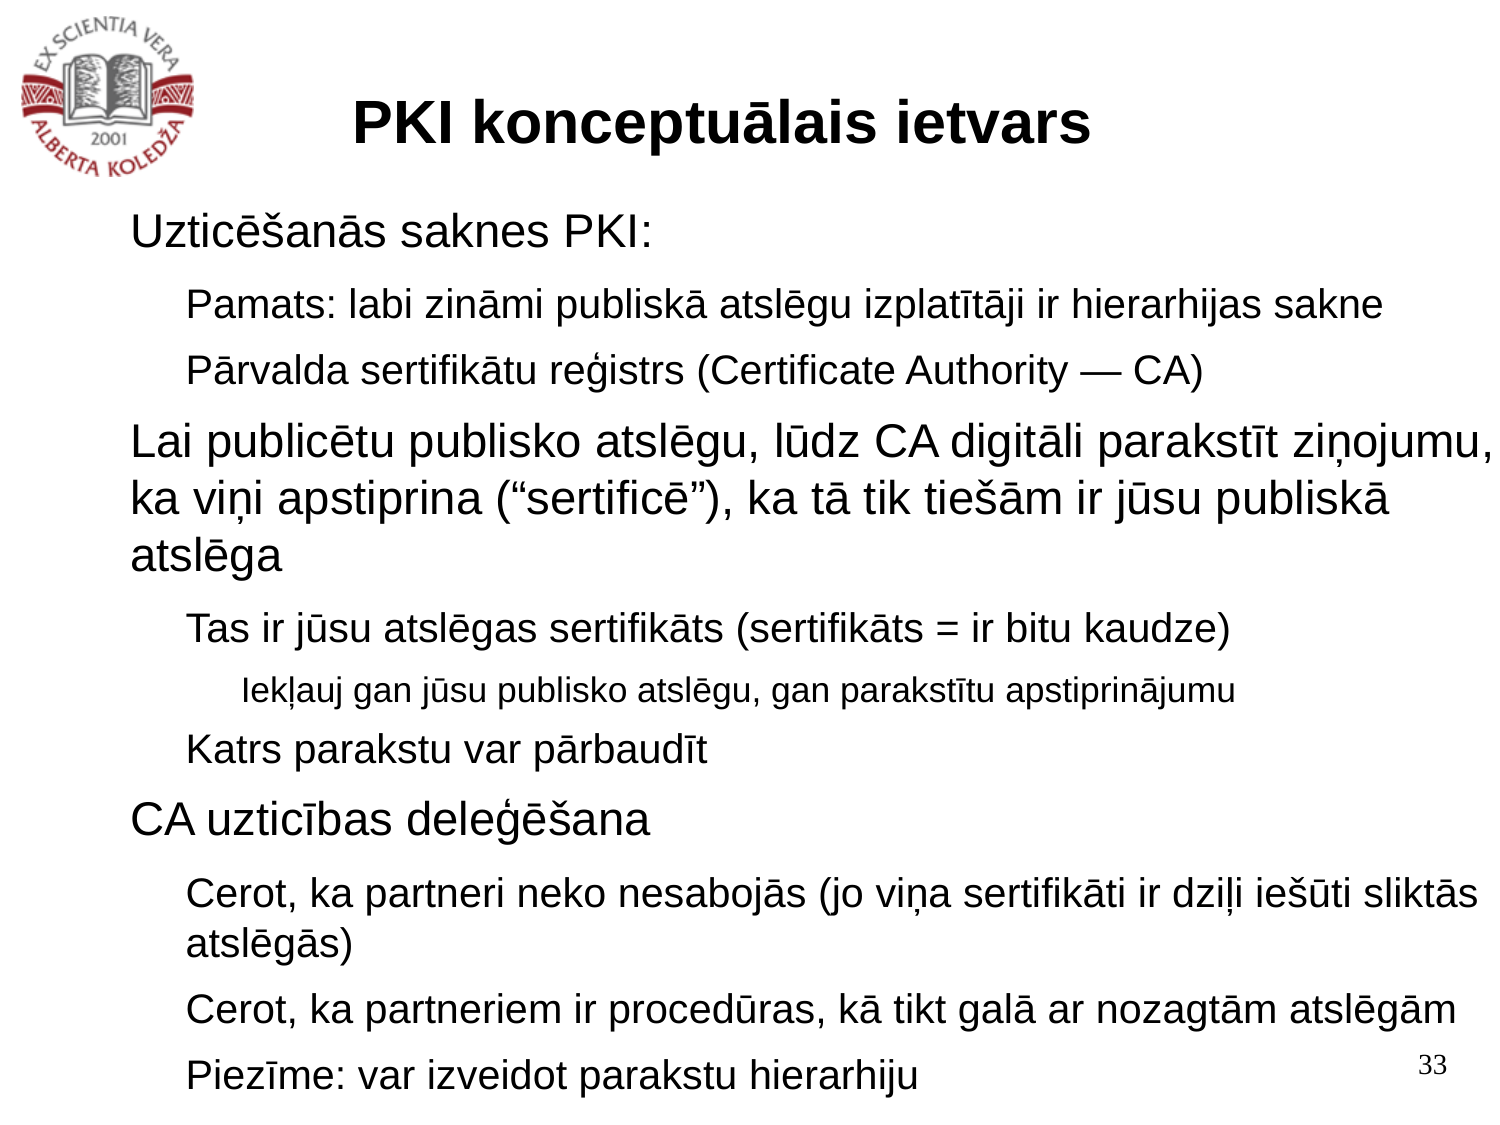

# PKI konceptuālais ietvars
Uzticēšanās saknes PKI:
Pamats: labi zināmi publiskā atslēgu izplatītāji ir hierarhijas sakne
Pārvalda sertifikātu reģistrs (Certificate Authority — CA)
Lai publicētu publisko atslēgu, lūdz CA digitāli parakstīt ziņojumu, ka viņi apstiprina (“sertificē”), ka tā tik tiešām ir jūsu publiskā atslēga
Tas ir jūsu atslēgas sertifikāts (sertifikāts = ir bitu kaudze)
Iekļauj gan jūsu publisko atslēgu, gan parakstītu apstiprinājumu
Katrs parakstu var pārbaudīt
CA uzticības deleģēšana
Cerot, ka partneri neko nesabojās (jo viņa sertifikāti ir dziļi iešūti sliktās atslēgās)
Cerot, ka partneriem ir procedūras, kā tikt galā ar nozagtām atslēgām
Piezīme: var izveidot parakstu hierarhiju